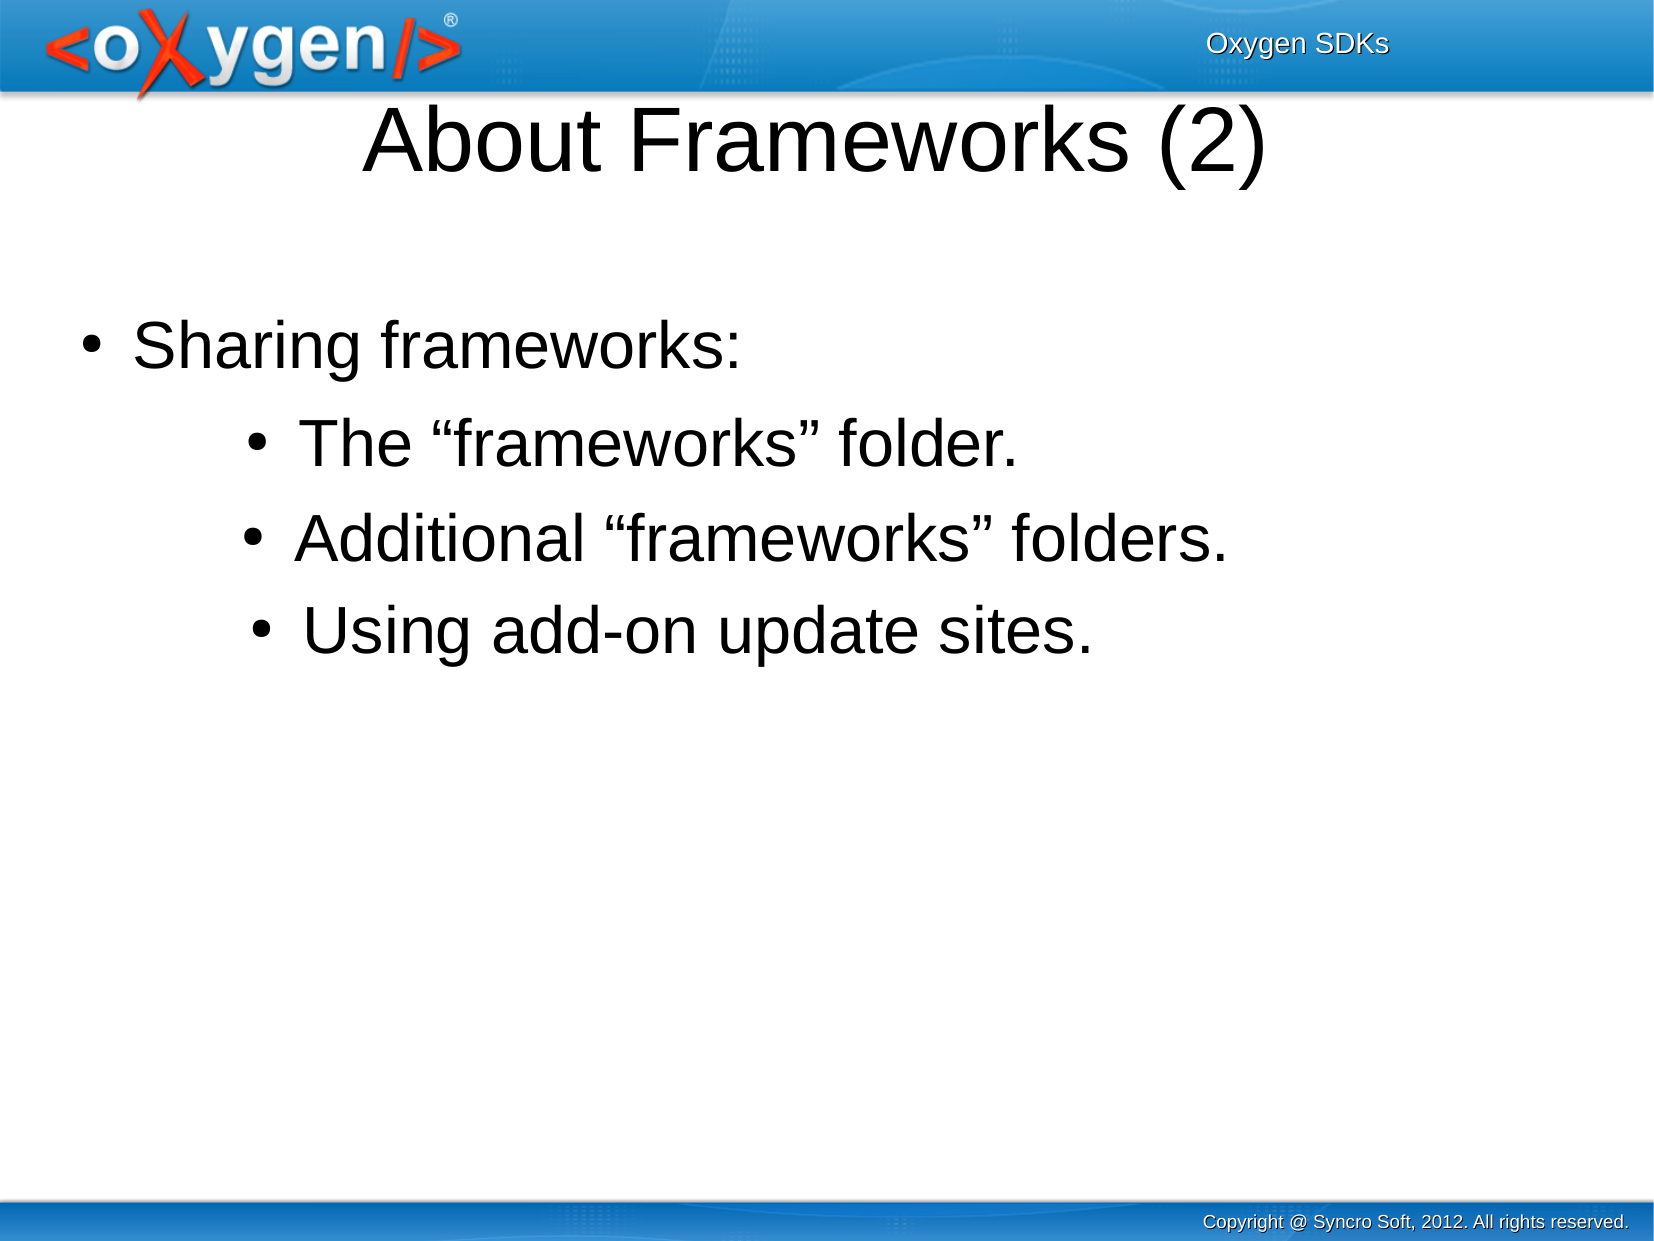

# About Frameworks (2)
Sharing frameworks:
The “frameworks” folder.
Additional “frameworks” folders.
Using add-on update sites.